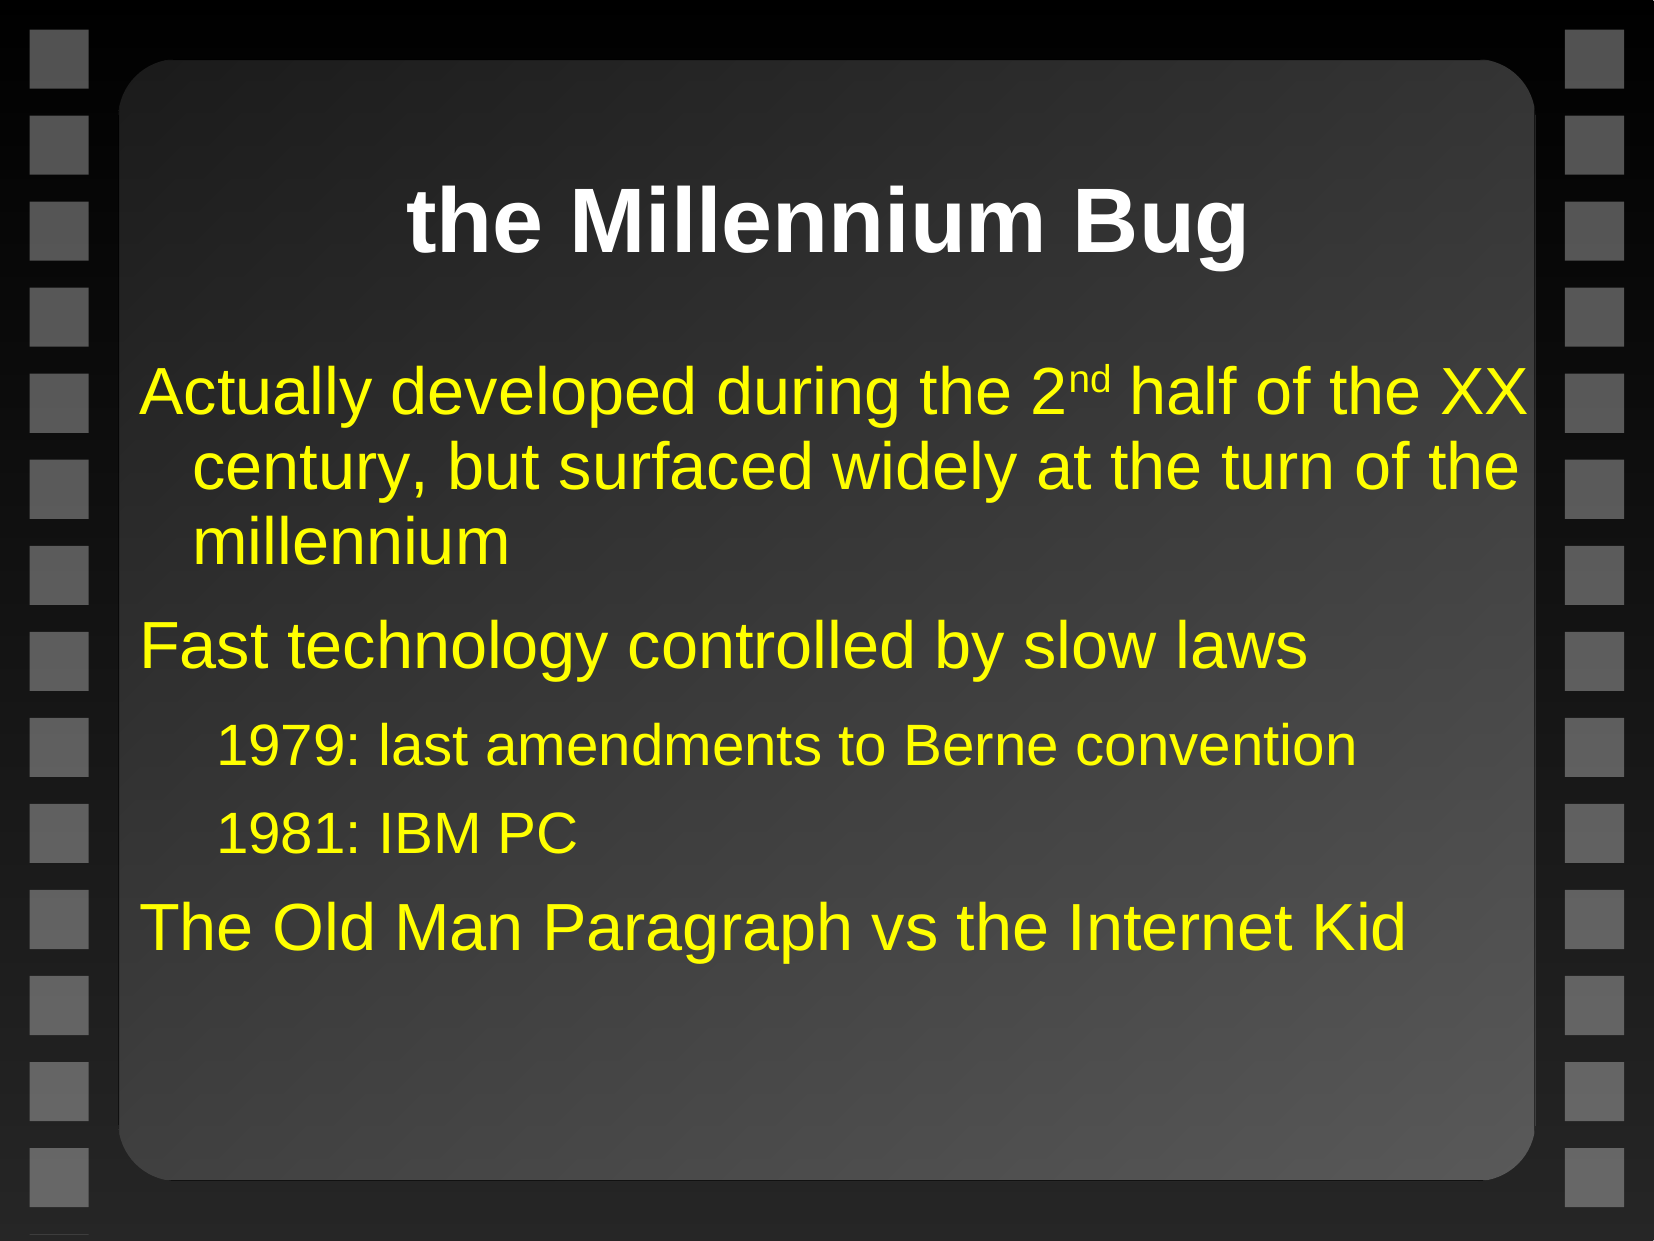

# the Millennium Bug
Actually developed during the 2nd half of the XX century, but surfaced widely at the turn of the millennium
Fast technology controlled by slow laws
1979: last amendments to Berne convention
1981: IBM PC
The Old Man Paragraph vs the Internet Kid